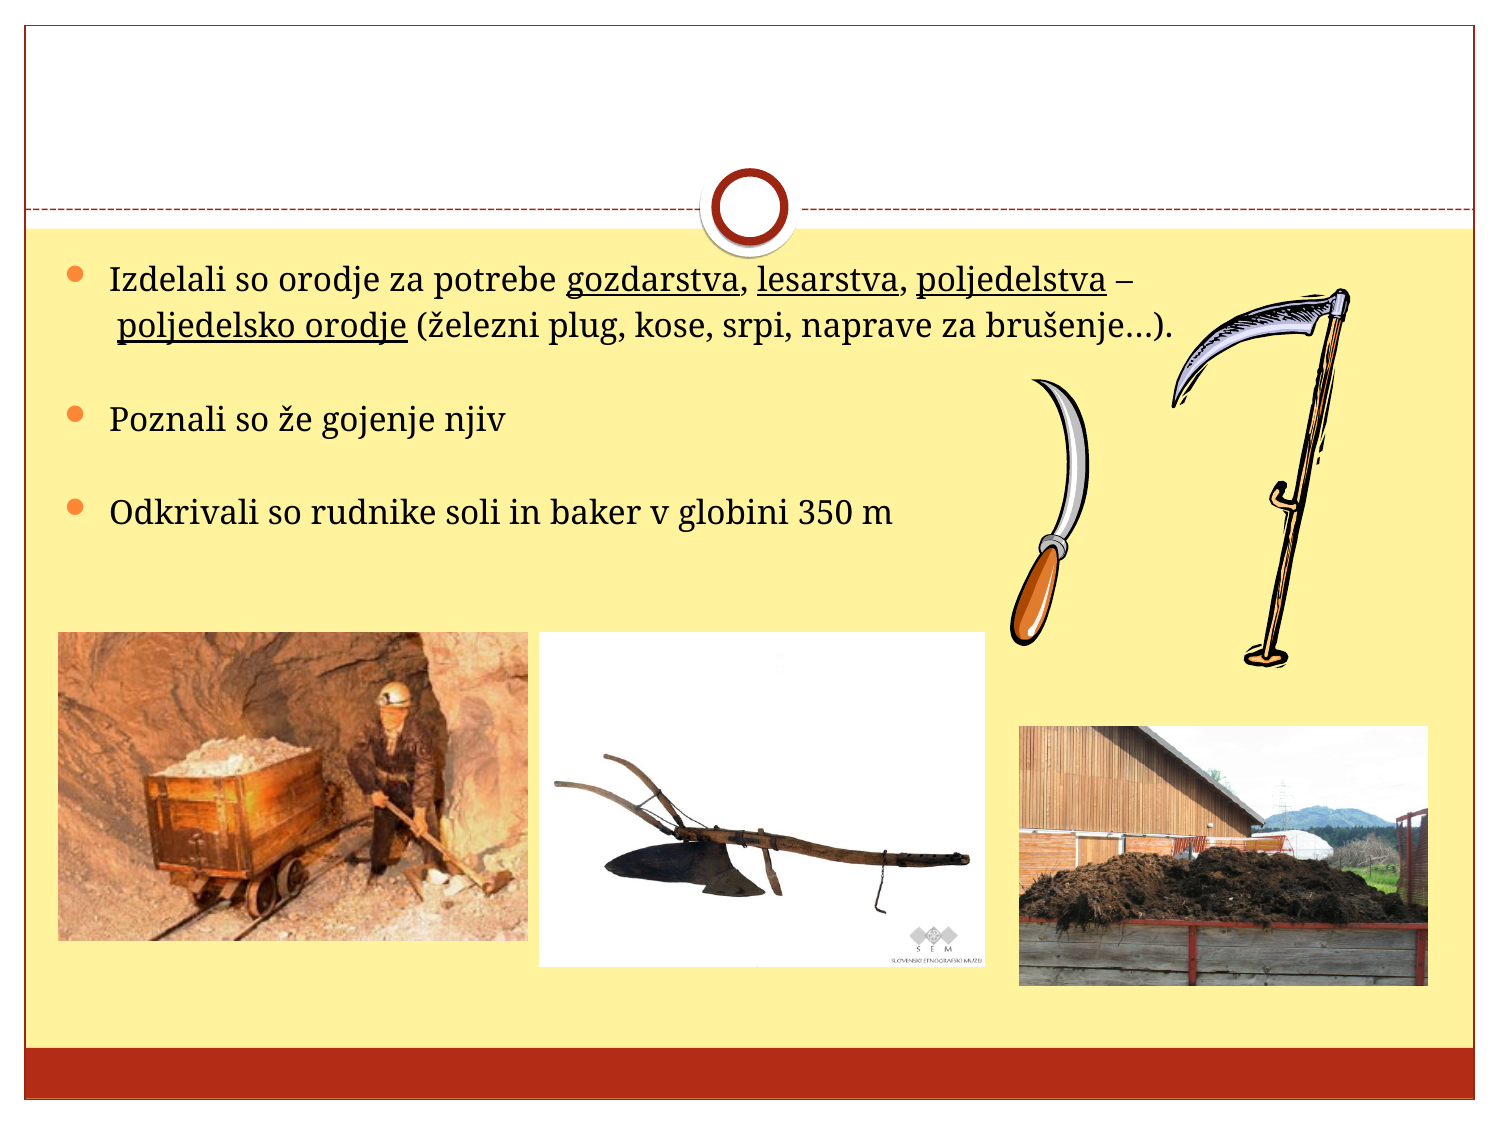

#
Izdelali so orodje za potrebe gozdarstva, lesarstva, poljedelstva –
 poljedelsko orodje (železni plug, kose, srpi, naprave za brušenje…).
Poznali so že gojenje njiv
Odkrivali so rudnike soli in baker v globini 350 m